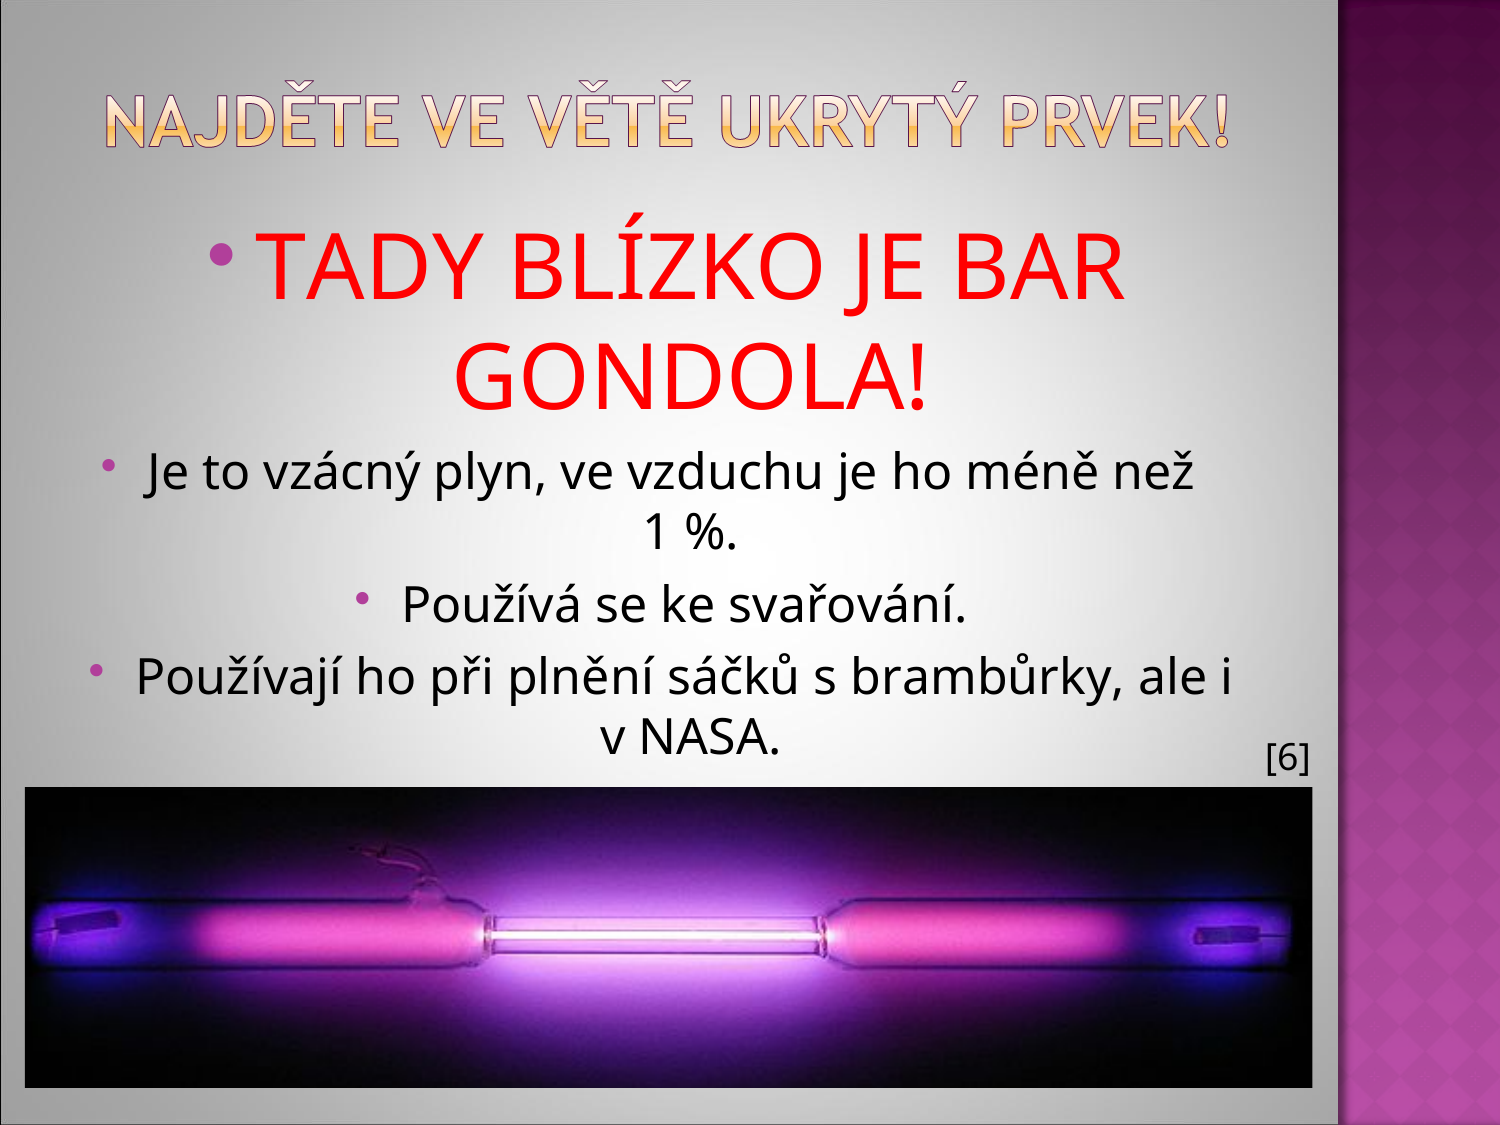

# TADY BLÍZKO JE BAR GONDOLA!
Je to vzácný plyn, ve vzduchu je ho méně než 1 %.
Používá se ke svařování.
Používají ho při plnění sáčků s brambůrky, ale i
v NASA.
[6]